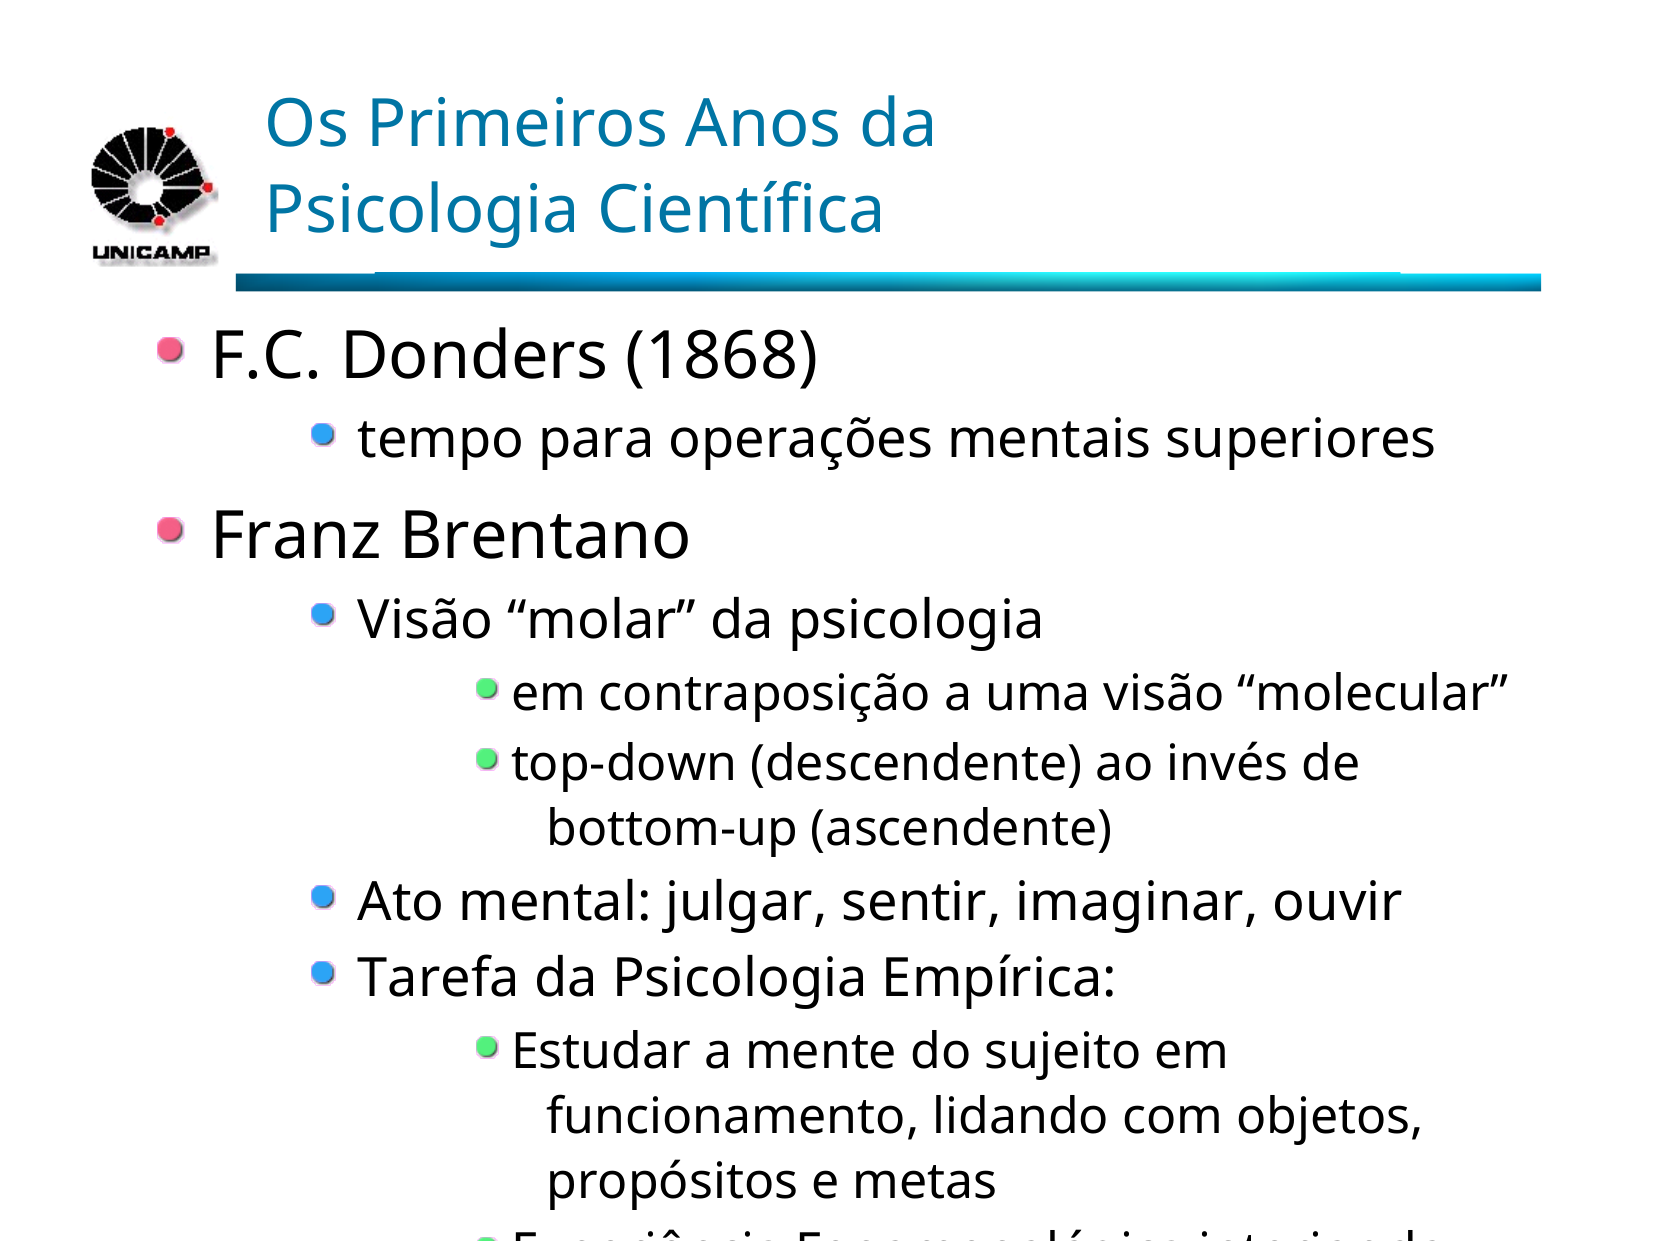

# Os Primeiros Anos da Psicologia Científica
F.C. Donders (1868)
tempo para operações mentais superiores
Franz Brentano
Visão “molar” da psicologia
em contraposição a uma visão “molecular”
top-down (descendente) ao invés de bottom-up (ascendente)
Ato mental: julgar, sentir, imaginar, ouvir
Tarefa da Psicologia Empírica:
Estudar a mente do sujeito em funcionamento, lidando com objetos, propósitos e metas
Experiência Fenomenológica interior do indivíduo